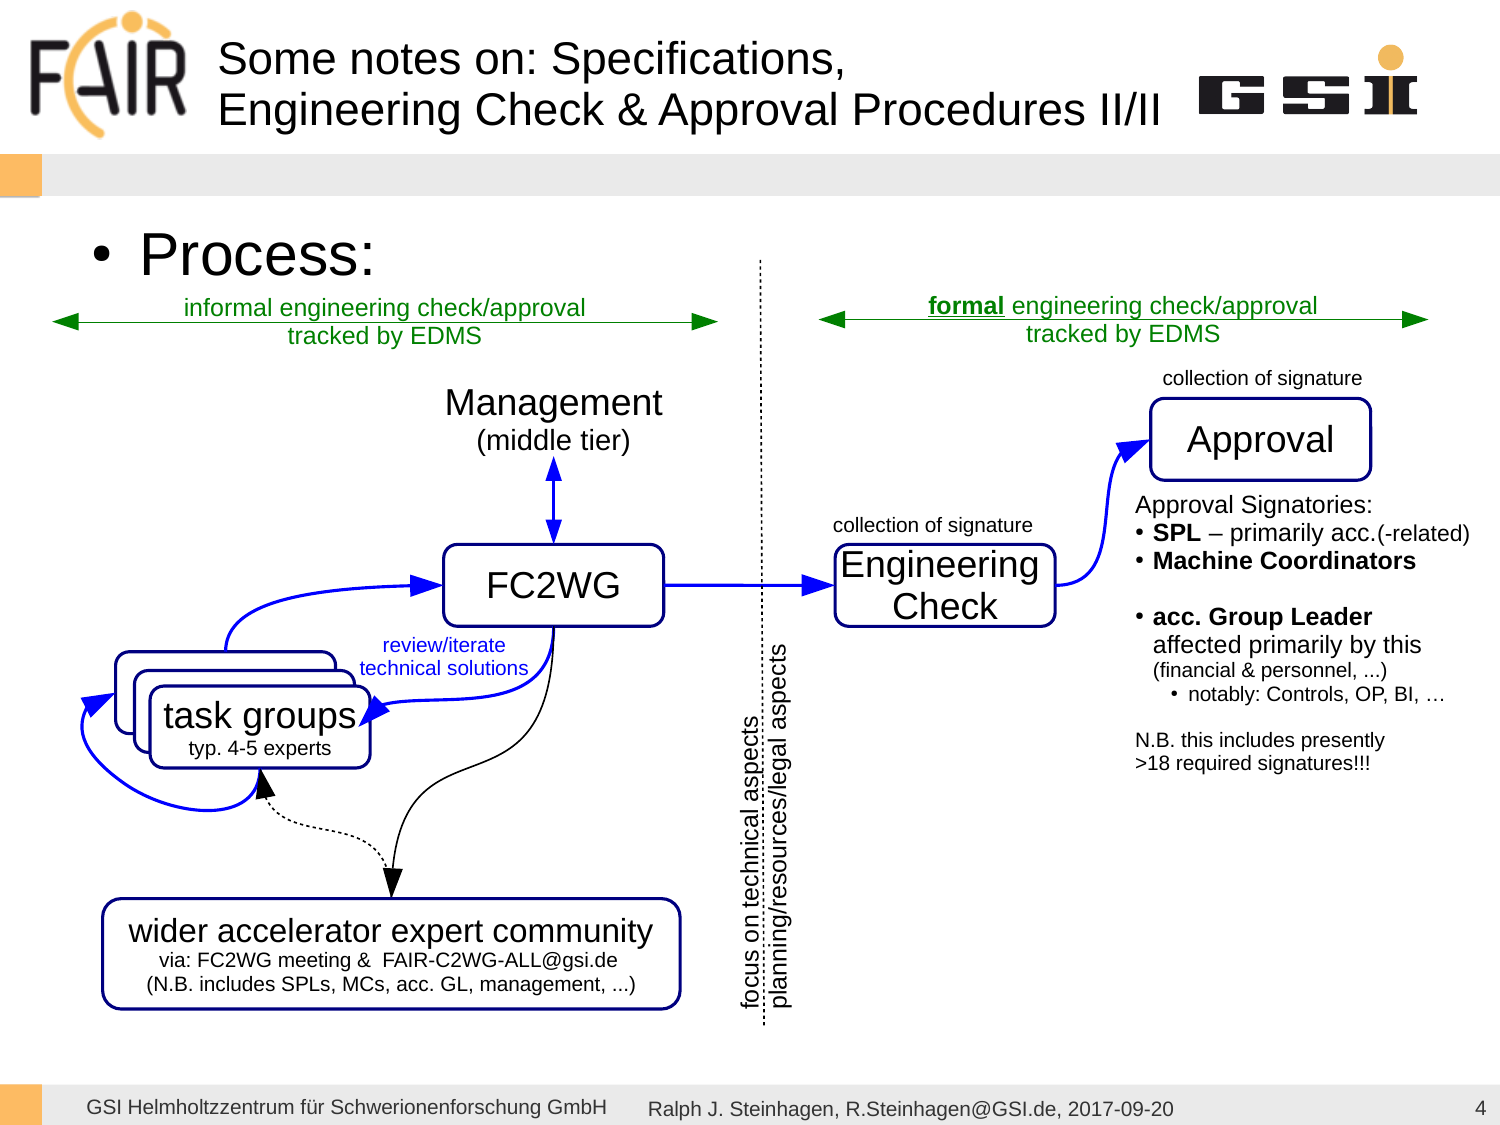

# Some notes on: Specifications, Engineering Check & Approval Procedures II/II
Process:
focus on technical aspects
planning/resources/legal aspects
formal engineering check/approval
tracked by EDMS
informal engineering check/approval
tracked by EDMS
collection of signature
Management
(middle tier)
Approval
Approval Signatories:
SPL – primarily acc.(-related)
Machine Coordinators
acc. Group Leader 	affected primarily by this (financial & personnel, ...)
notably: Controls, OP, BI, …
N.B. this includes presently >18 required signatures!!!
collection of signature
FC2WG
Engineering
Check
review/iterate
technical solutions
task groups
typ. 4-5 experts
wider accelerator expert community
via: FC2WG meeting & FAIR-C2WG-ALL‎@gsi.de
(N.B. includes SPLs, MCs, acc. GL, management, ...)